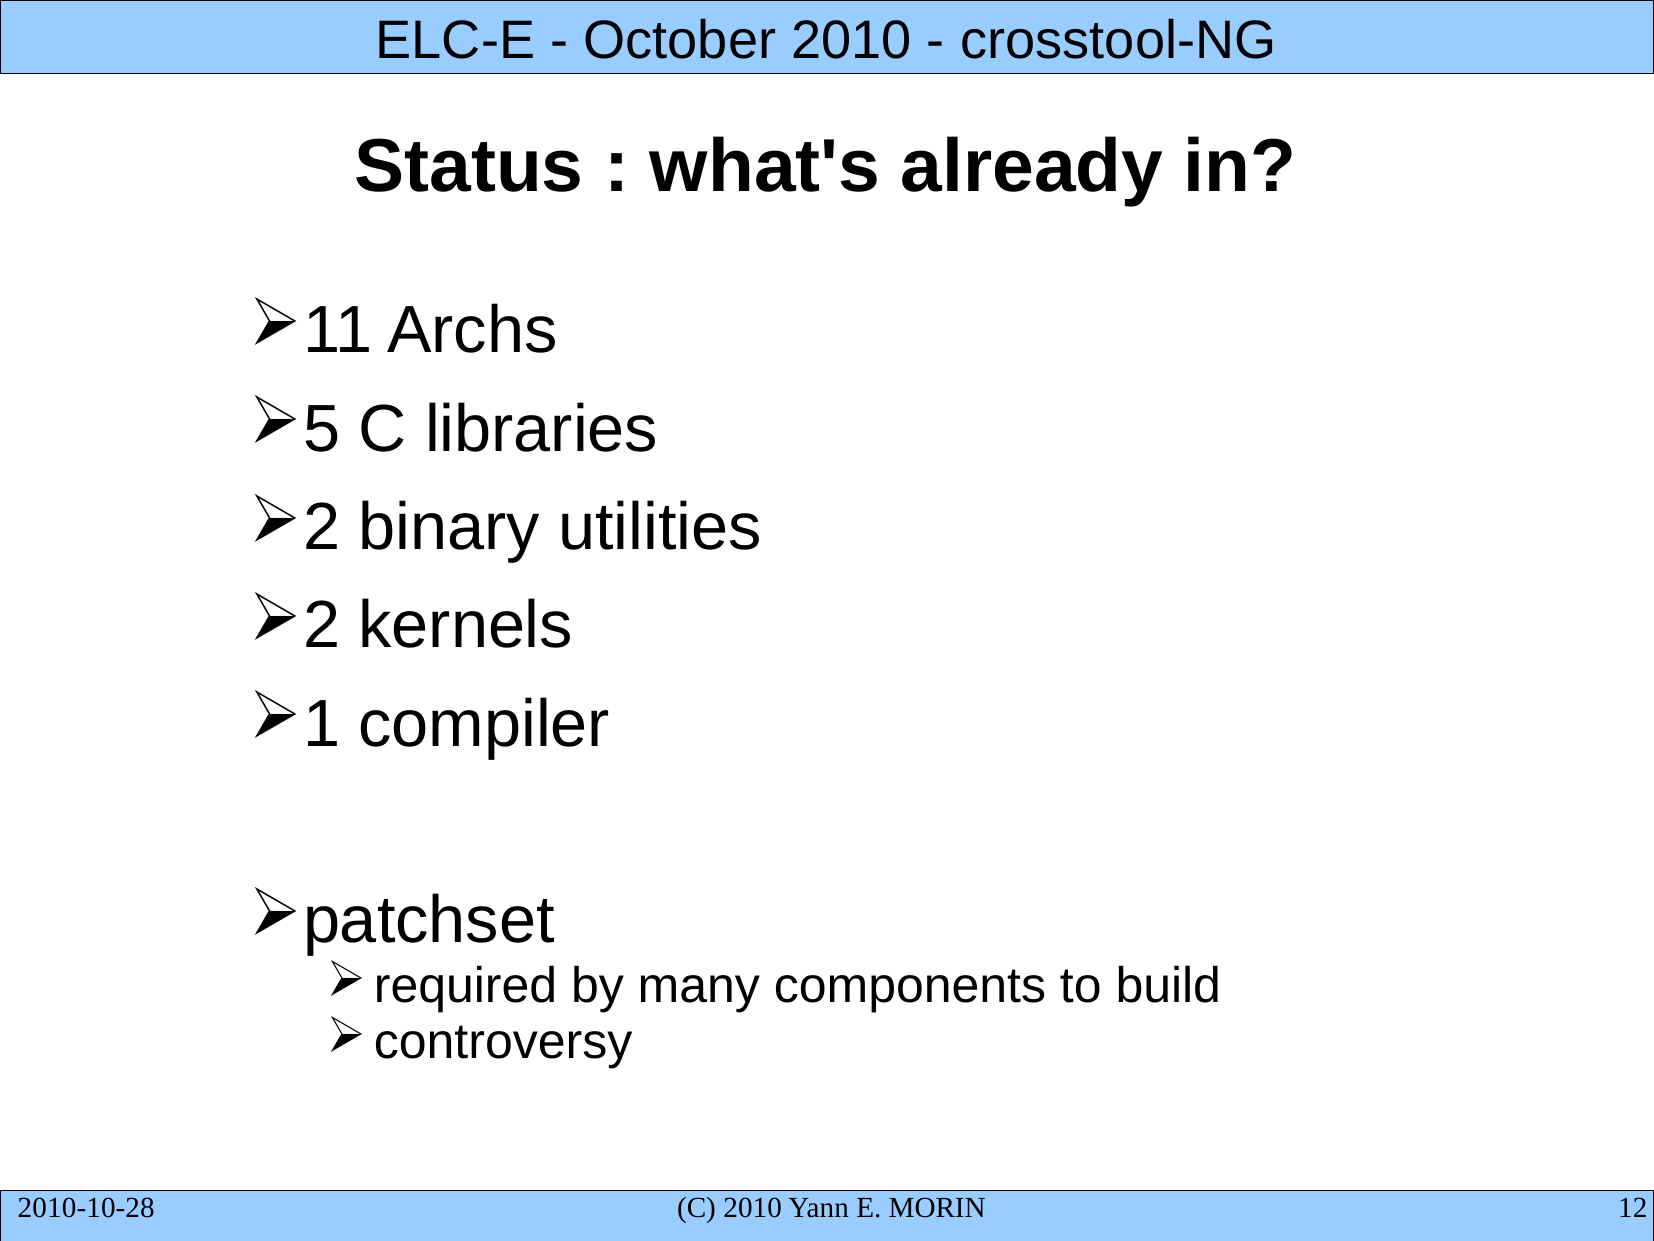

ELC-E - October 2010 - crosstool-NG
Status : what's already in?
# 11 Archs
5 C libraries
2 binary utilities
2 kernels
1 compiler
patchset
required by many components to build
controversy
2010-10-28
(C) 2010 Yann E. MORIN
12